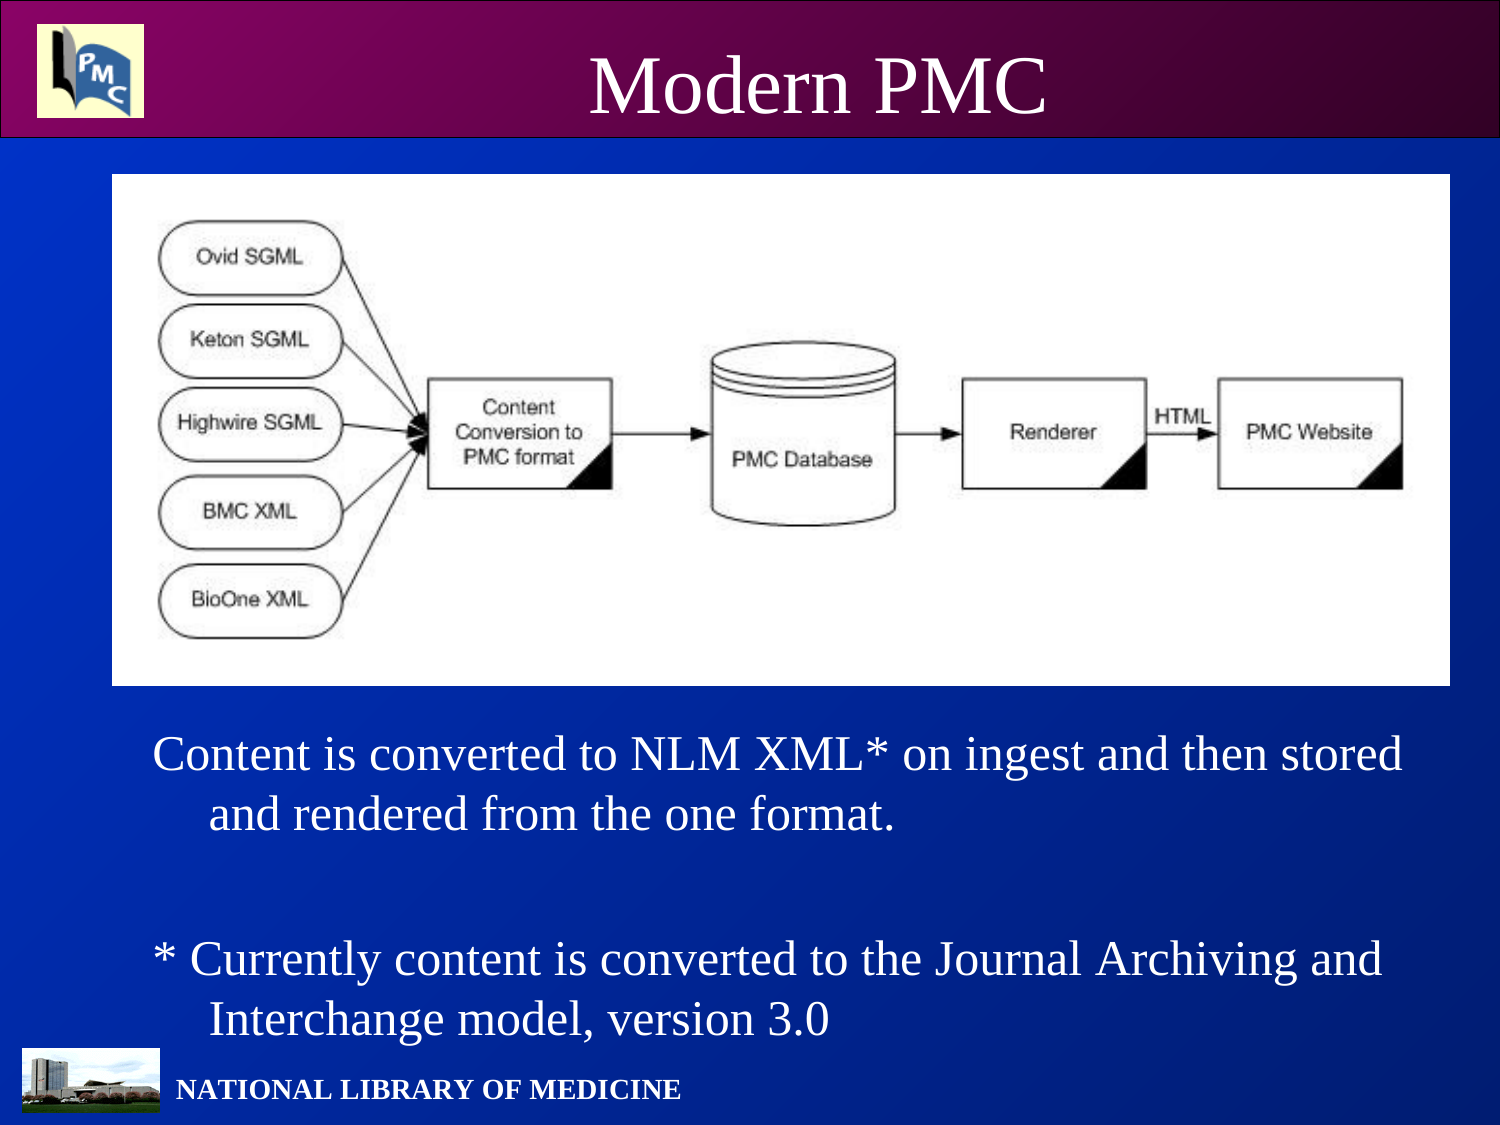

# Modern PMC
Content is converted to NLM XML* on ingest and then stored and rendered from the one format.
* Currently content is converted to the Journal Archiving and Interchange model, version 3.0